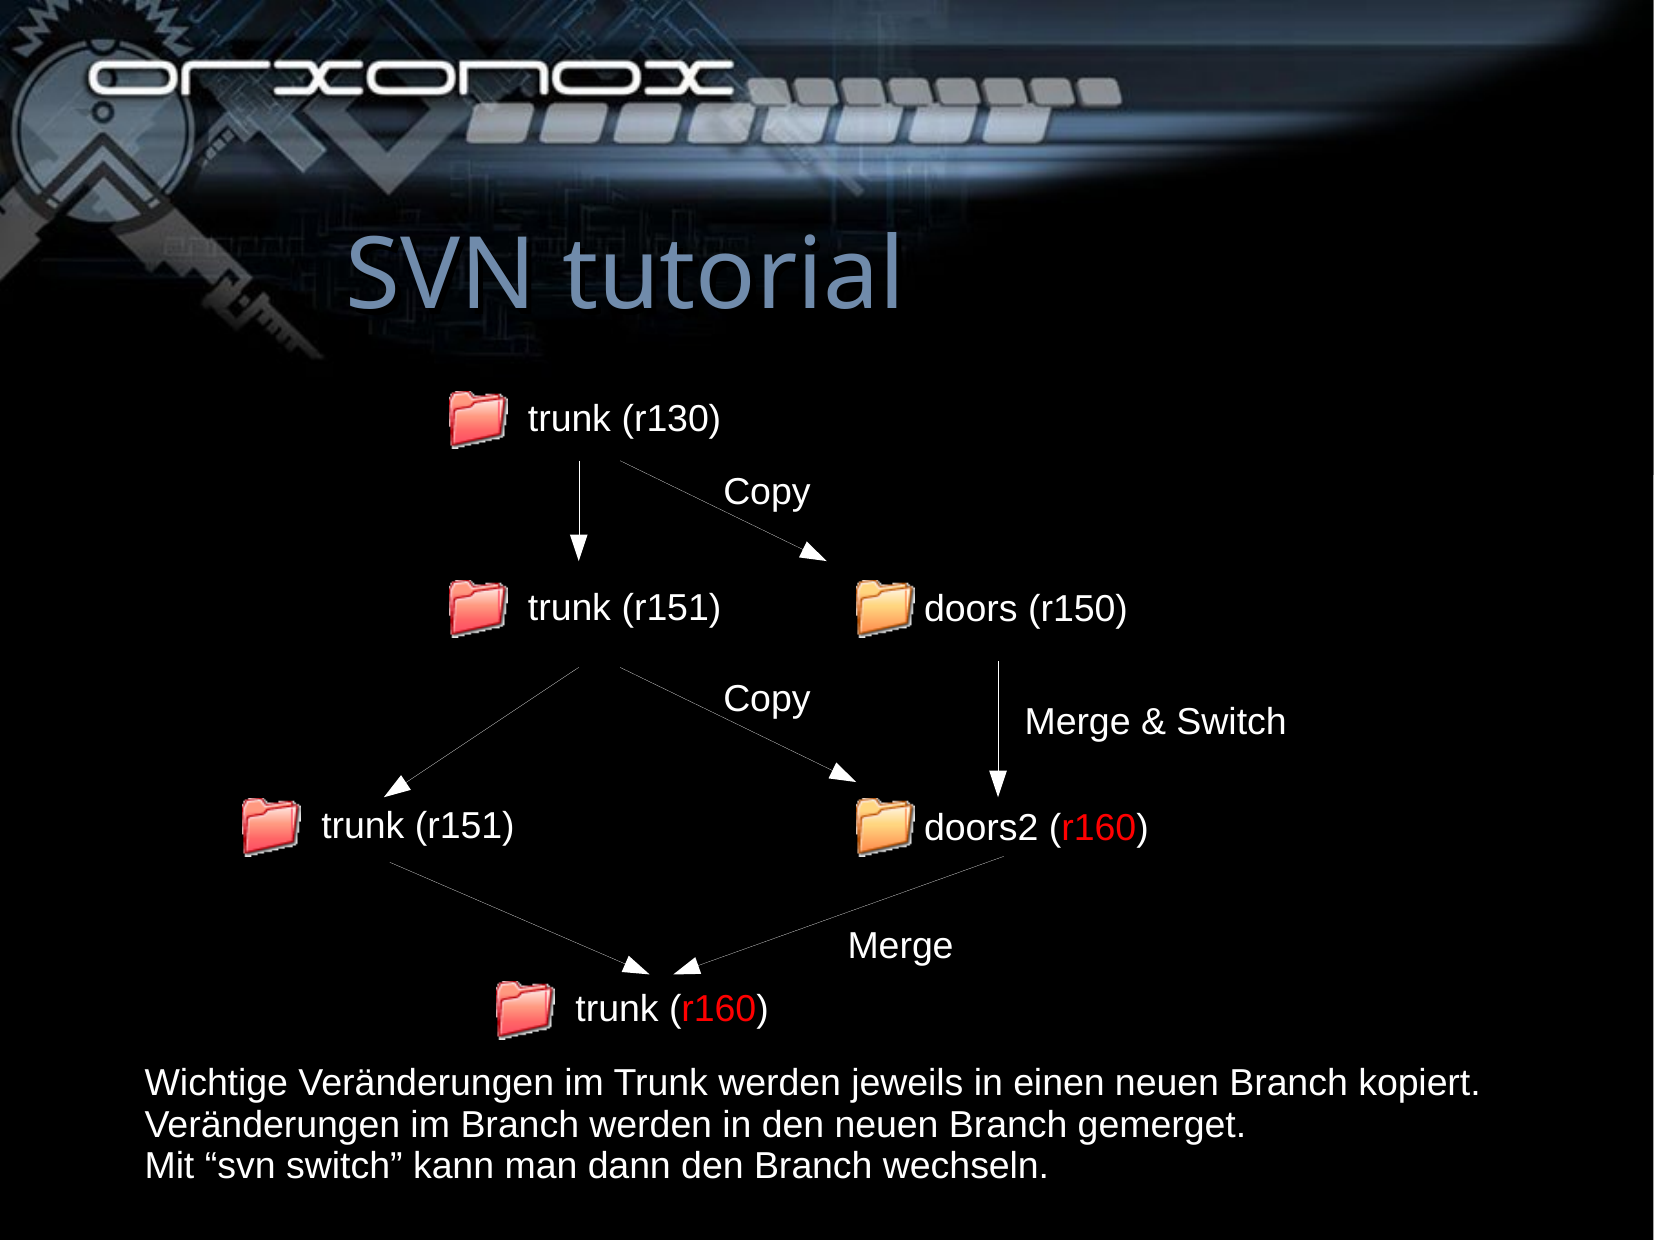

trunk (r130)
Copy
trunk (r151)
doors (r150)
Copy
Merge & Switch
trunk (r151)
doors2 (r160)
Merge
trunk (r160)
Wichtige Veränderungen im Trunk werden jeweils in einen neuen Branch kopiert.
Veränderungen im Branch werden in den neuen Branch gemerget.
Mit “svn switch” kann man dann den Branch wechseln.